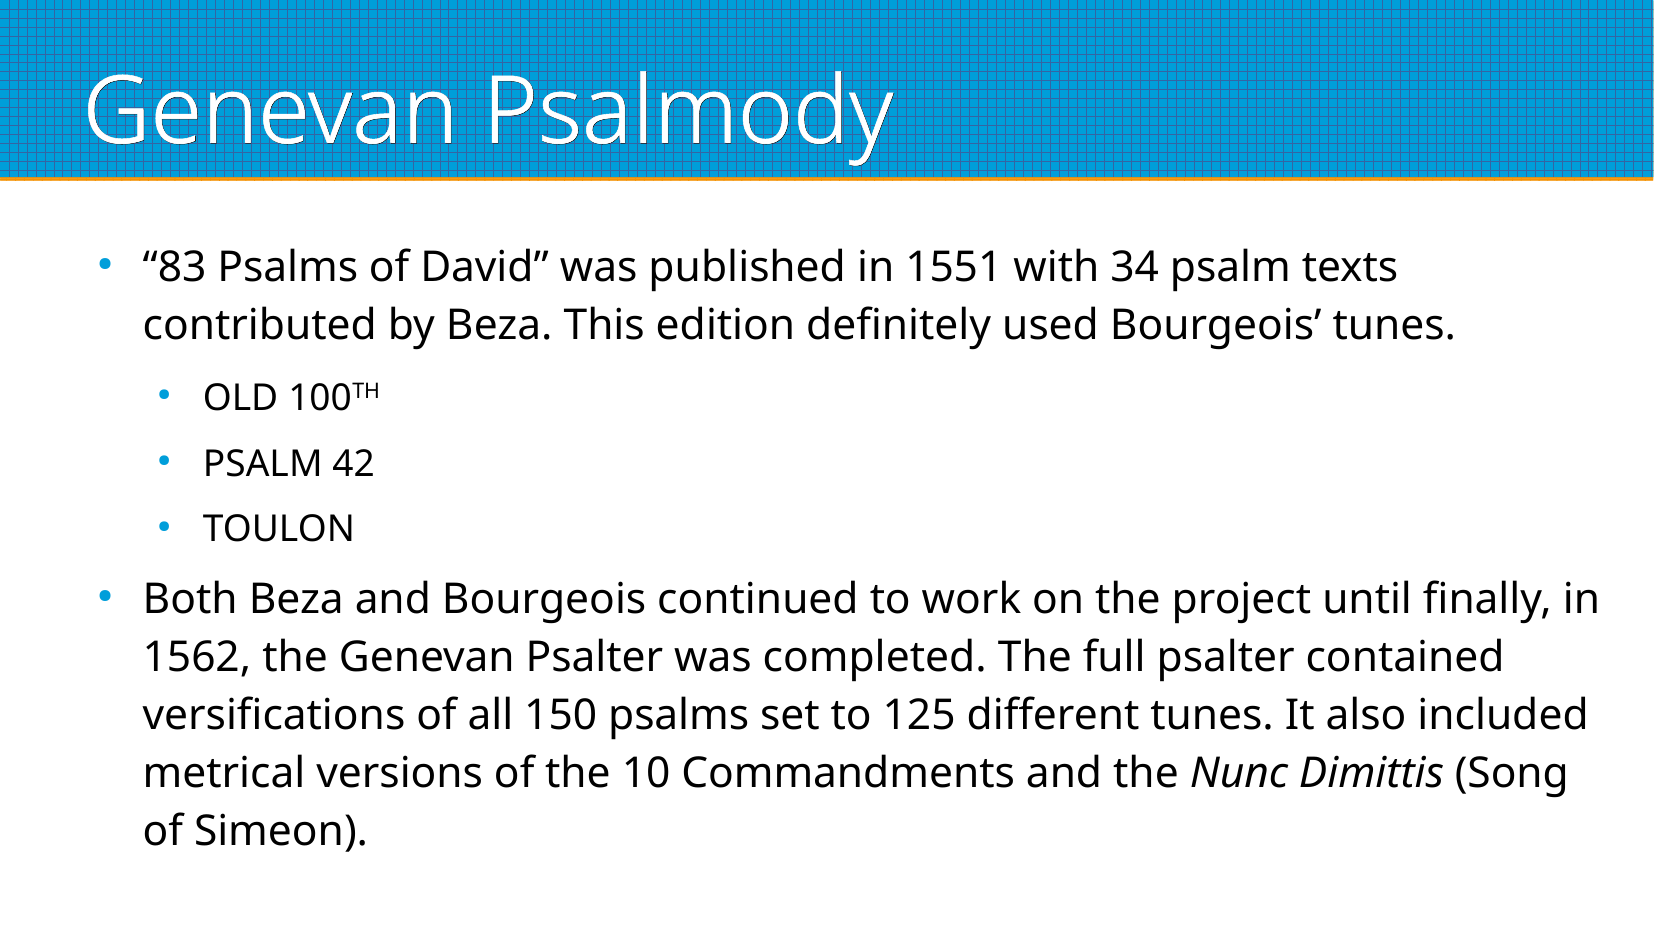

# Genevan Psalmody
“83 Psalms of David” was published in 1551 with 34 psalm texts contributed by Beza. This edition definitely used Bourgeois’ tunes.
OLD 100TH
PSALM 42
TOULON
Both Beza and Bourgeois continued to work on the project until finally, in 1562, the Genevan Psalter was completed. The full psalter contained versifications of all 150 psalms set to 125 different tunes. It also included metrical versions of the 10 Commandments and the Nunc Dimittis (Song of Simeon).